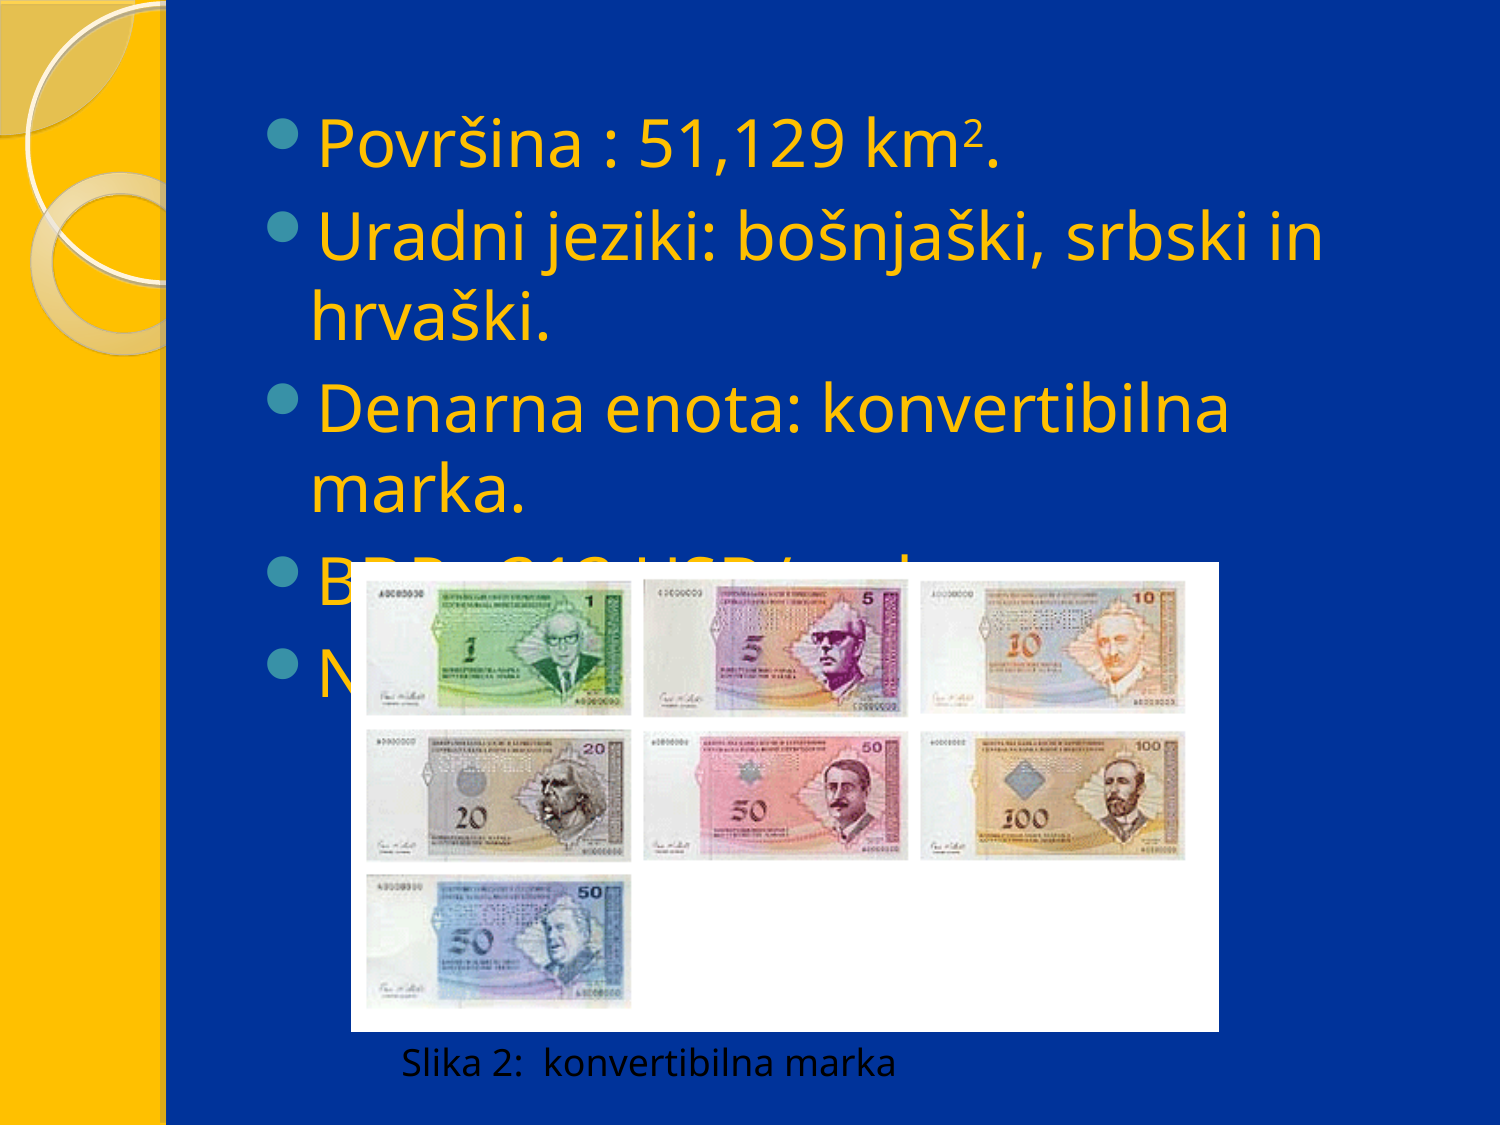

# Površina : 51,129 km2.
Uradni jeziki: bošnjaški, srbski in hrvaški.
Denarna enota: konvertibilna marka.
BDP : 313 USD/preb.
Ni članica Evropske unije.
Slika 2: konvertibilna marka